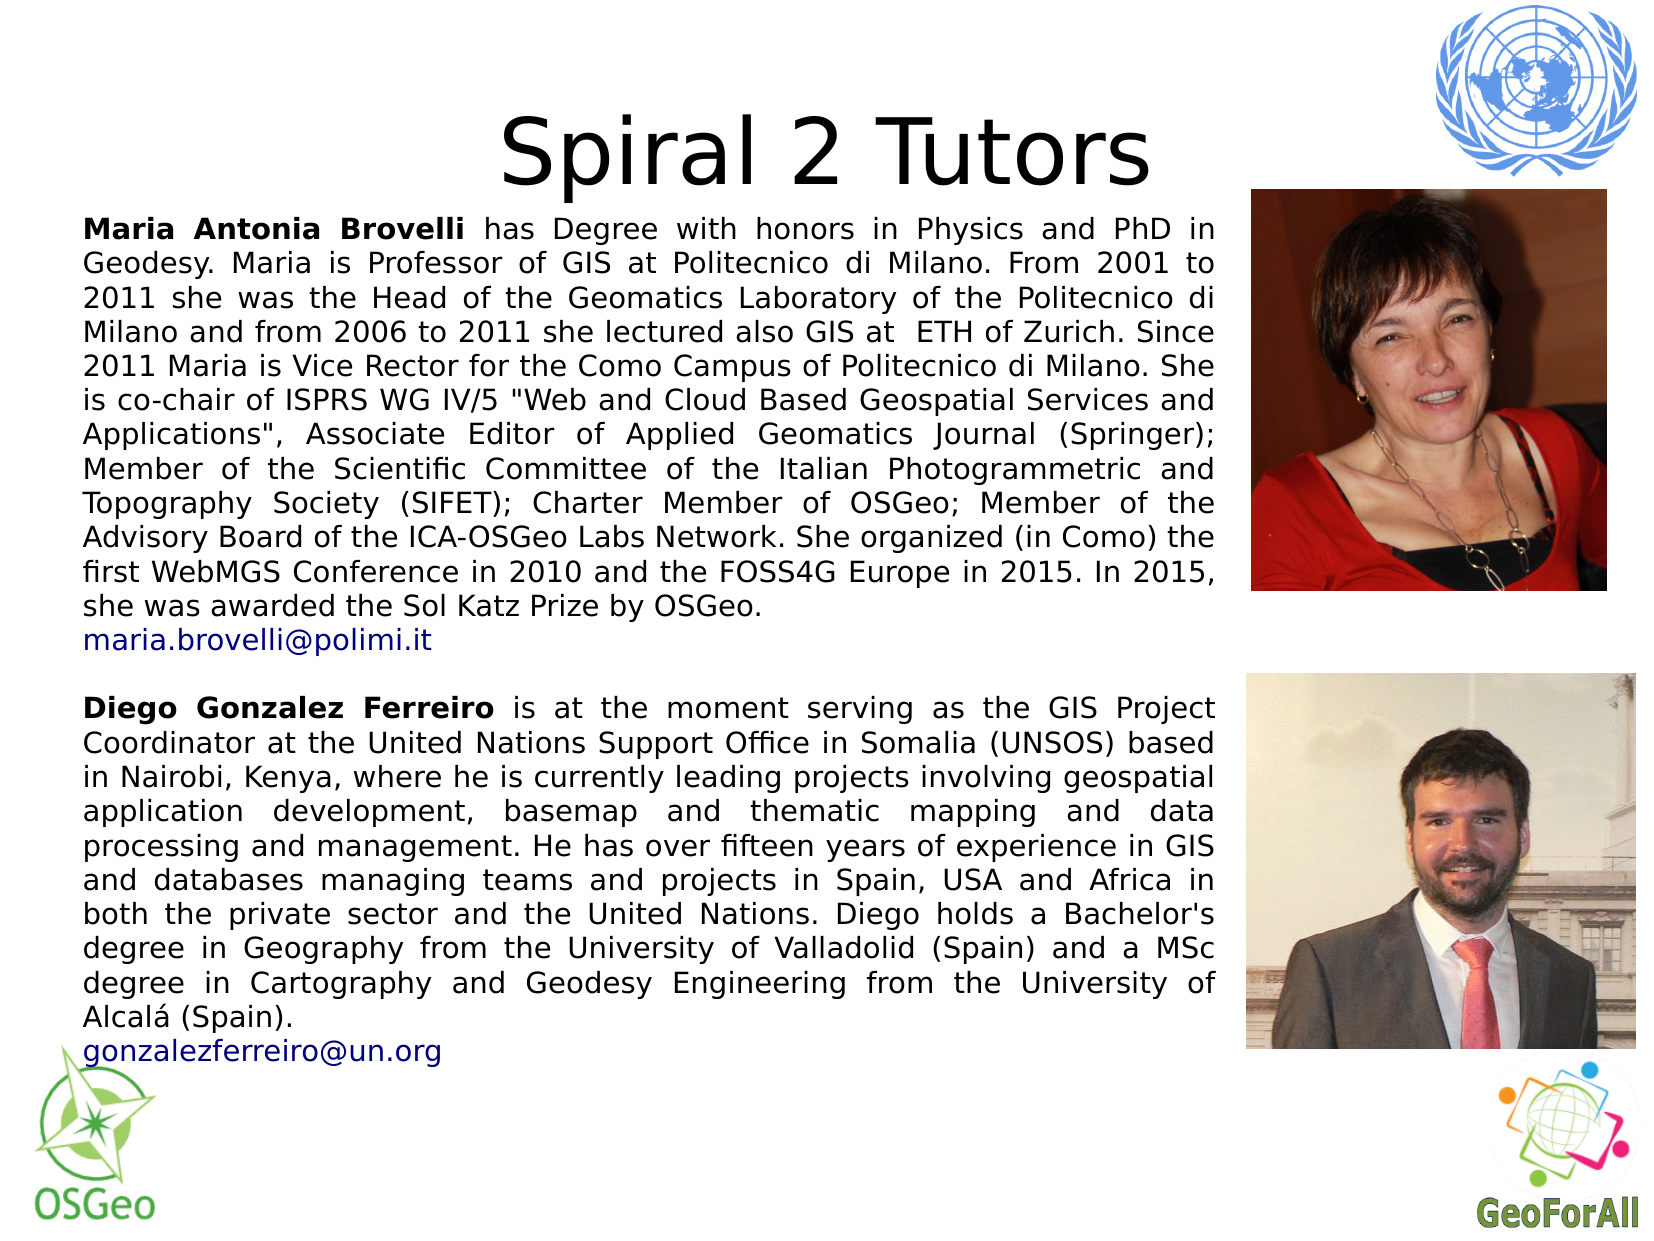

# Spiral 2 Tutors
Maria Antonia Brovelli has Degree with honors in Physics and PhD in Geodesy. Maria is Professor of GIS at Politecnico di Milano. From 2001 to 2011 she was the Head of the Geomatics Laboratory of the Politecnico di Milano and from 2006 to 2011 she lectured also GIS at ETH of Zurich. Since 2011 Maria is Vice Rector for the Como Campus of Politecnico di Milano. She is co-chair of ISPRS WG IV/5 "Web and Cloud Based Geospatial Services and Applications", Associate Editor of Applied Geomatics Journal (Springer); Member of the Scientific Committee of the Italian Photogrammetric and Topography Society (SIFET); Charter Member of OSGeo; Member of the Advisory Board of the ICA-OSGeo Labs Network. She organized (in Como) the first WebMGS Conference in 2010 and the FOSS4G Europe in 2015. In 2015, she was awarded the Sol Katz Prize by OSGeo.
maria.brovelli@polimi.it
Diego Gonzalez Ferreiro is at the moment serving as the GIS Project Coordinator at the United Nations Support Office in Somalia (UNSOS) based in Nairobi, Kenya, where he is currently leading projects involving geospatial application development, basemap and thematic mapping and data processing and management. He has over fifteen years of experience in GIS and databases managing teams and projects in Spain, USA and Africa in both the private sector and the United Nations. Diego holds a Bachelor's degree in Geography from the University of Valladolid (Spain) and a MSc degree in Cartography and Geodesy Engineering from the University of Alcalá (Spain).
gonzalezferreiro@un.org